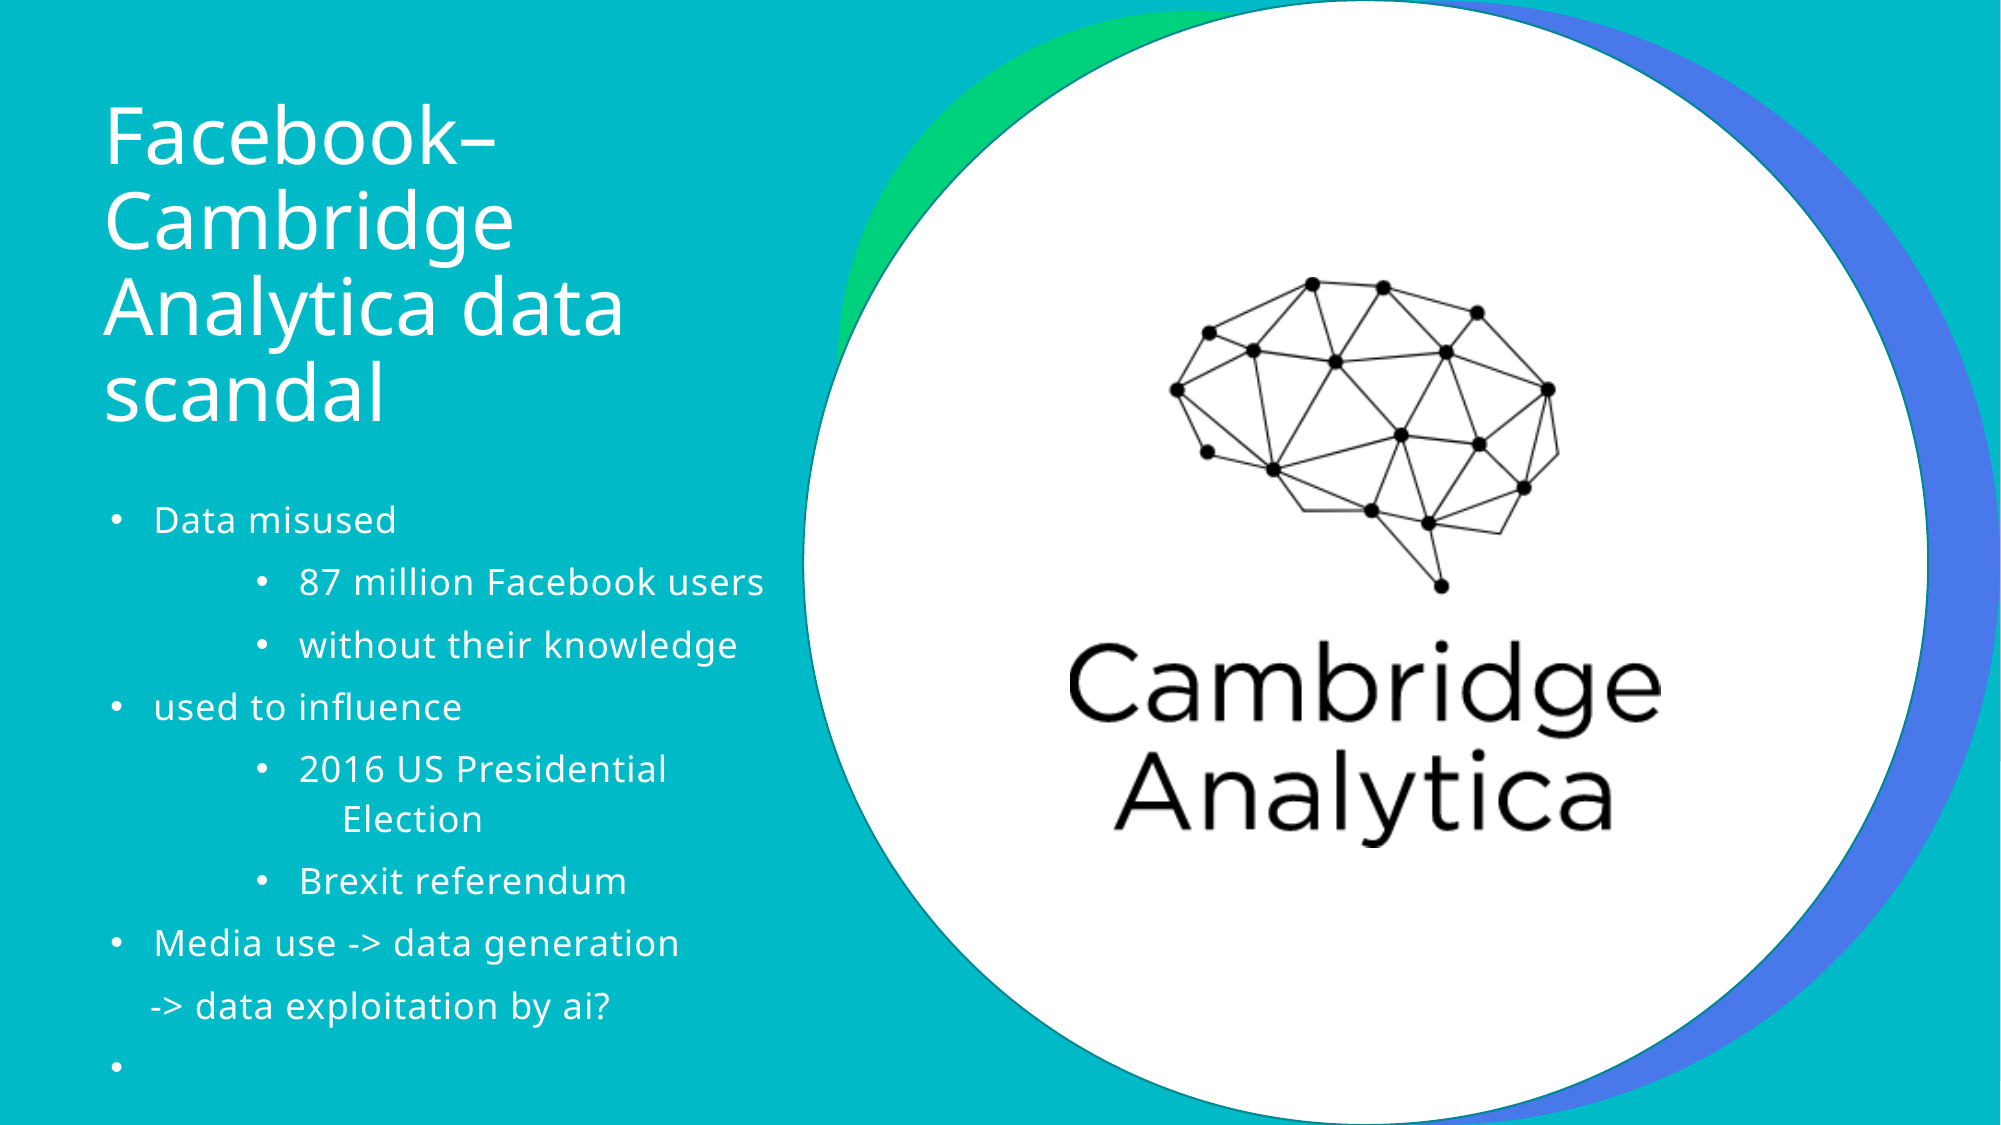

# Facebook–Cambridge Analytica data scandal
Data misused
87 million Facebook users
without their knowledge
used to influence
2016 US Presidential Election
Brexit referendum
Media use -> data generation
    -> data exploitation by ai?